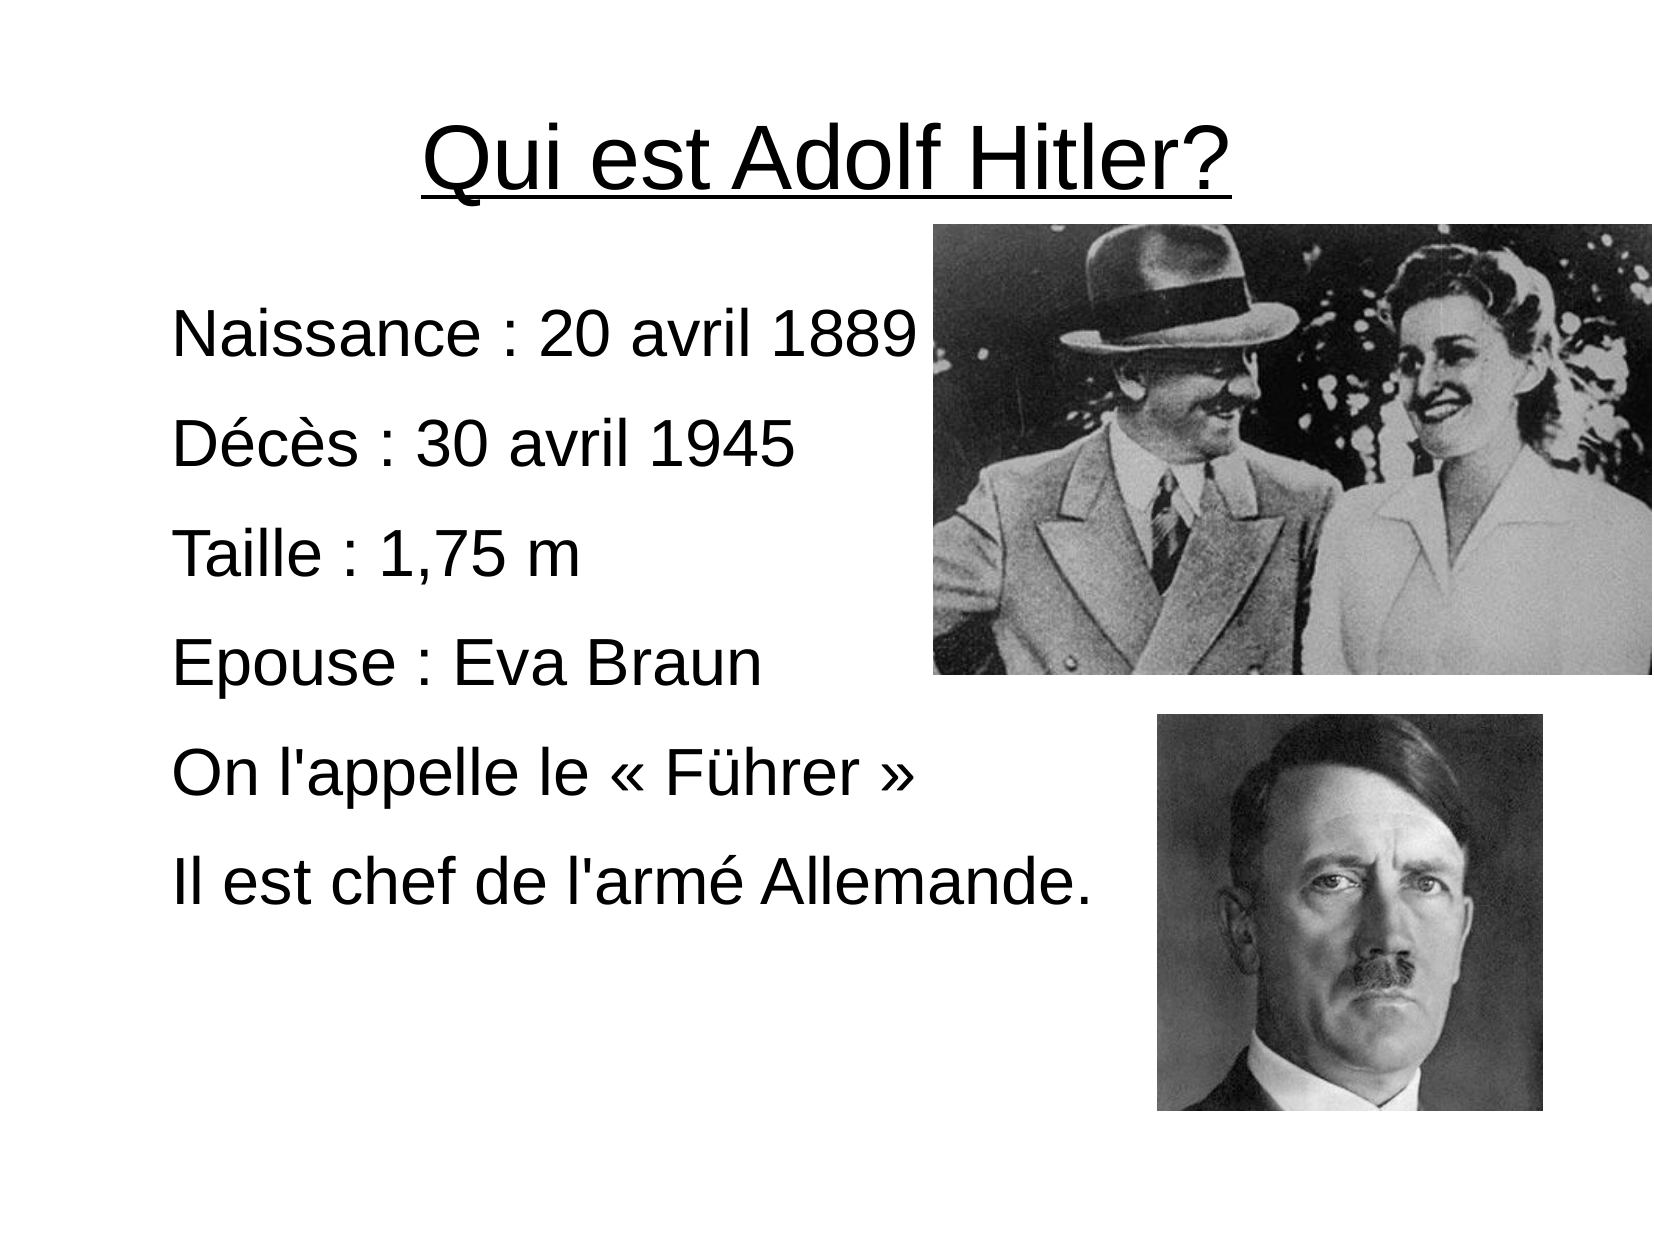

# Qui est Adolf Hitler?
Naissance : 20 avril 1889
Décès : 30 avril 1945
Taille : 1,75 m
Epouse : Eva Braun
On l'appelle le « Führer »
Il est chef de l'armé Allemande.